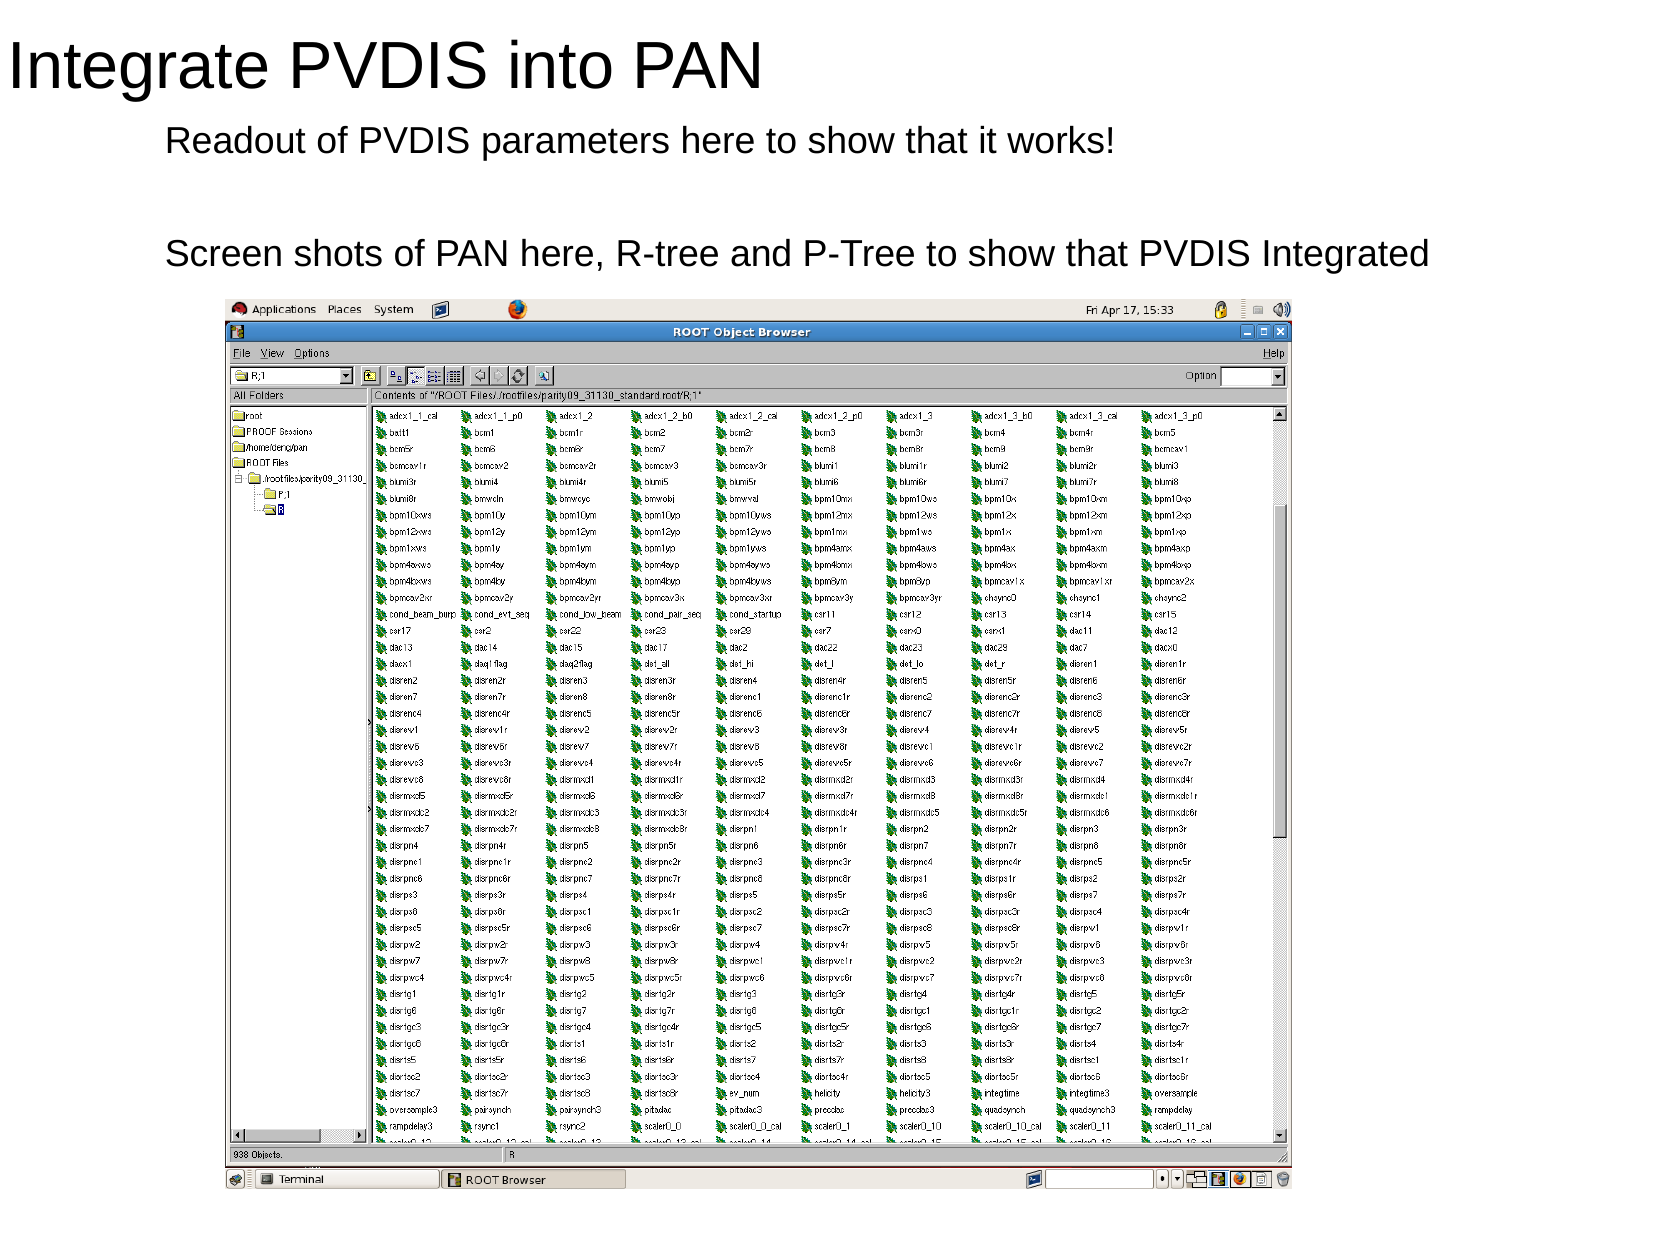

# Integrate PVDIS into PAN
Readout of PVDIS parameters here to show that it works!
Screen shots of PAN here, R-tree and P-Tree to show that PVDIS Integrated